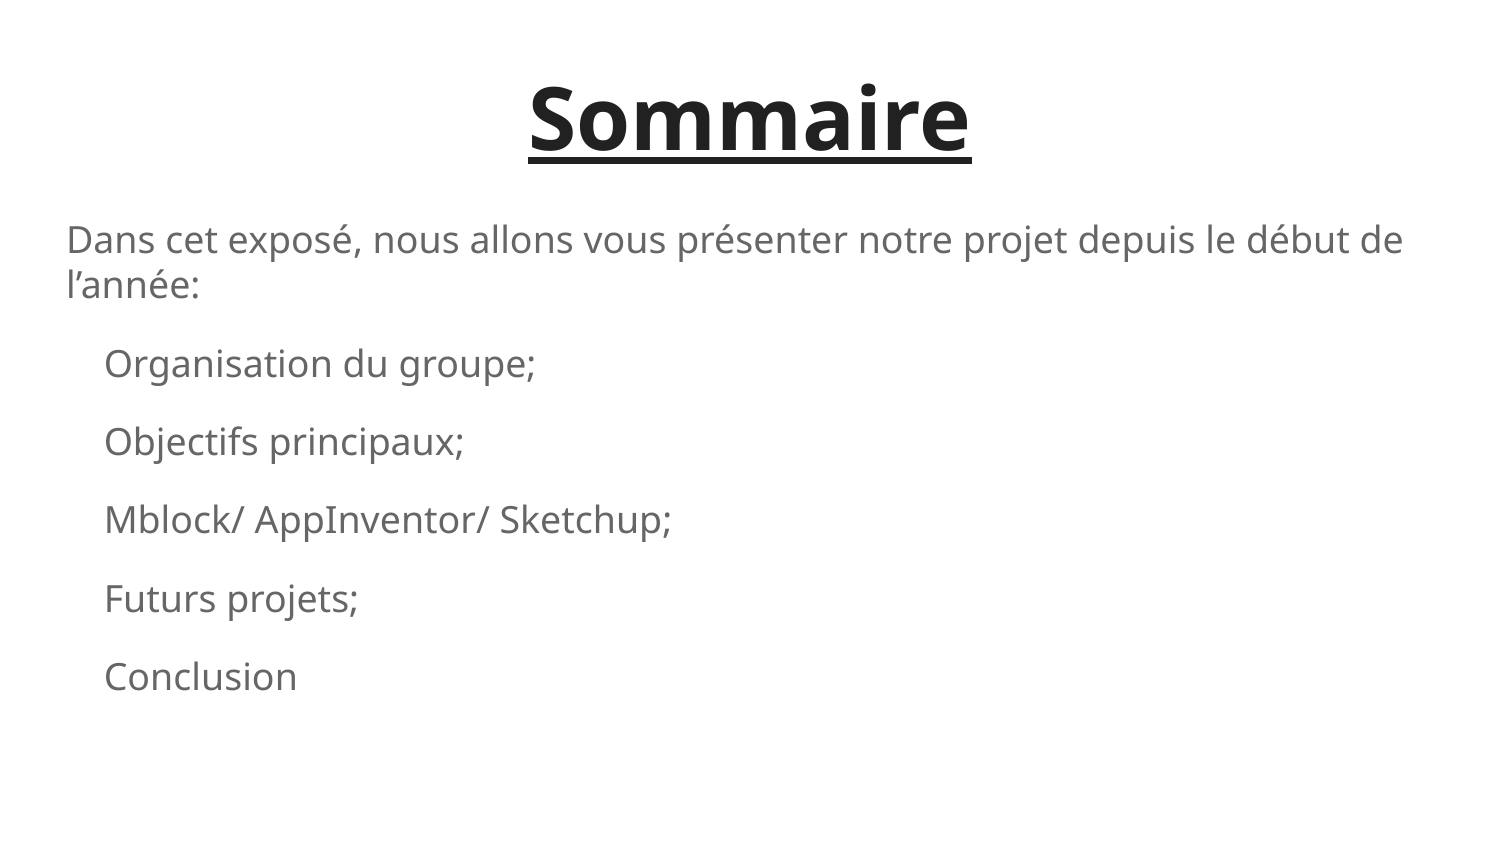

# Sommaire
Dans cet exposé, nous allons vous présenter notre projet depuis le début de l’année:
Organisation du groupe;
Objectifs principaux;
Mblock/ AppInventor/ Sketchup;
Futurs projets;
Conclusion